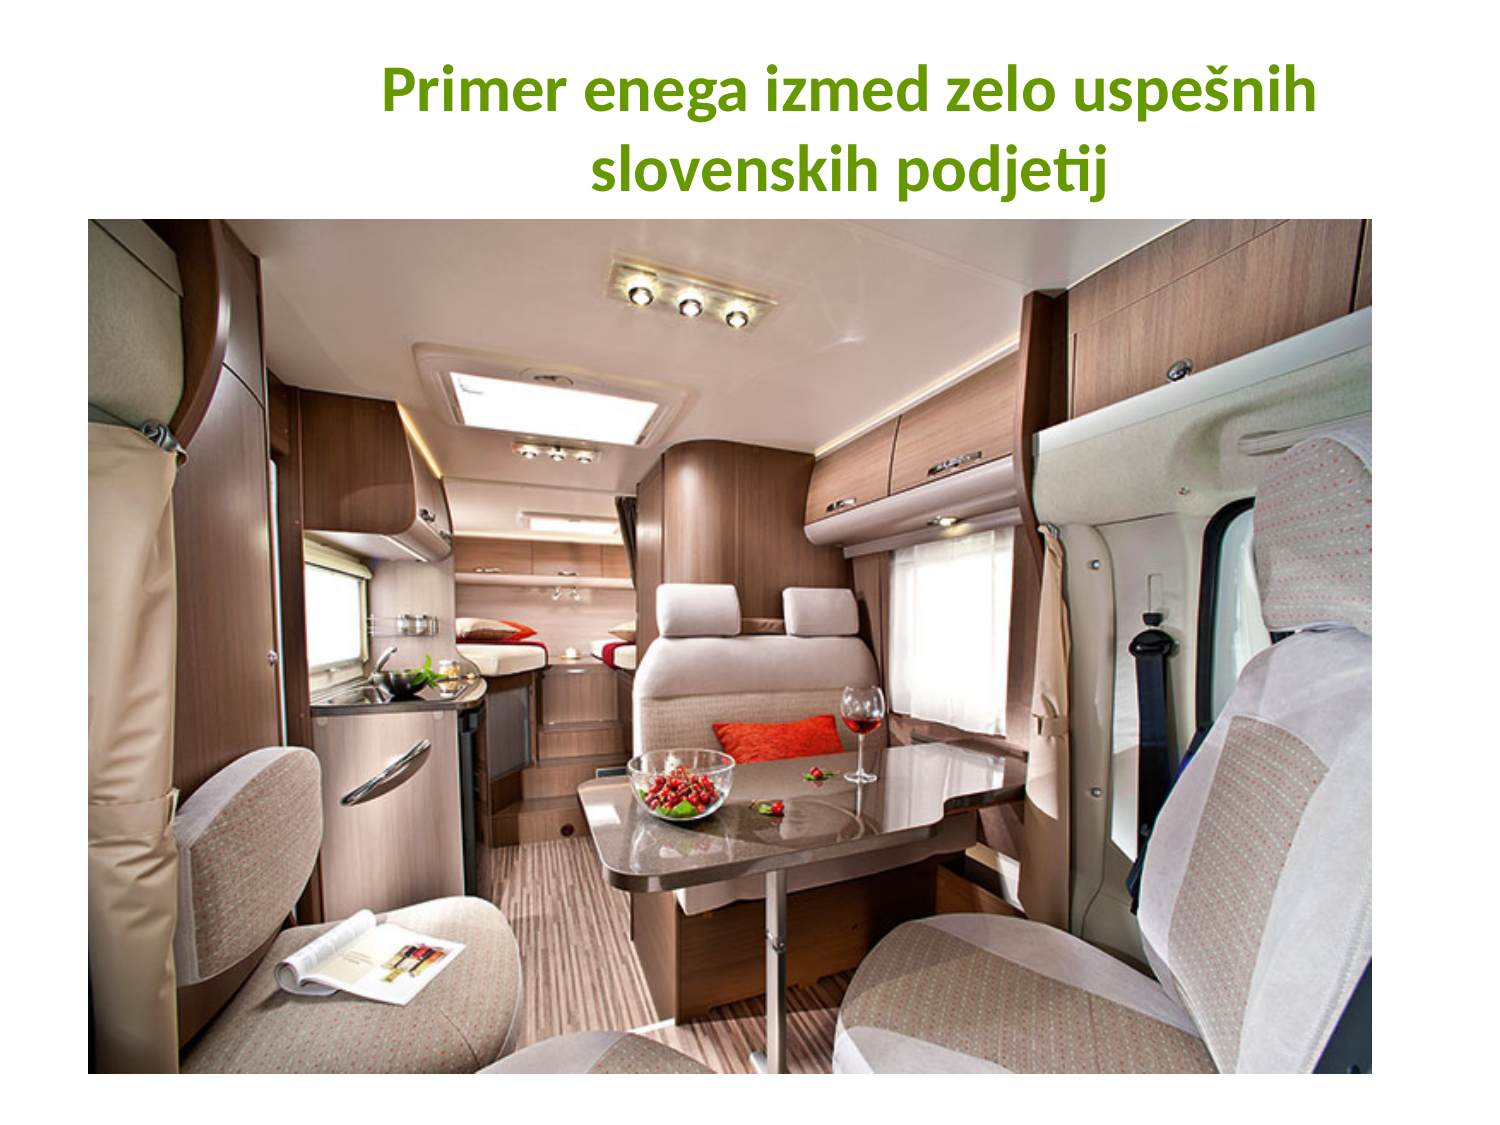

# Primer enega izmed zelo uspešnih slovenskih podjetij
Lastna blagovna znamka
Top 4 v Evropi
Vodilni tržni delež (2011):
Slovenija in Španija
Med prvih pet po tržnem deležu:
Italija, Danska, Norveška, Nizozemska in Švedska